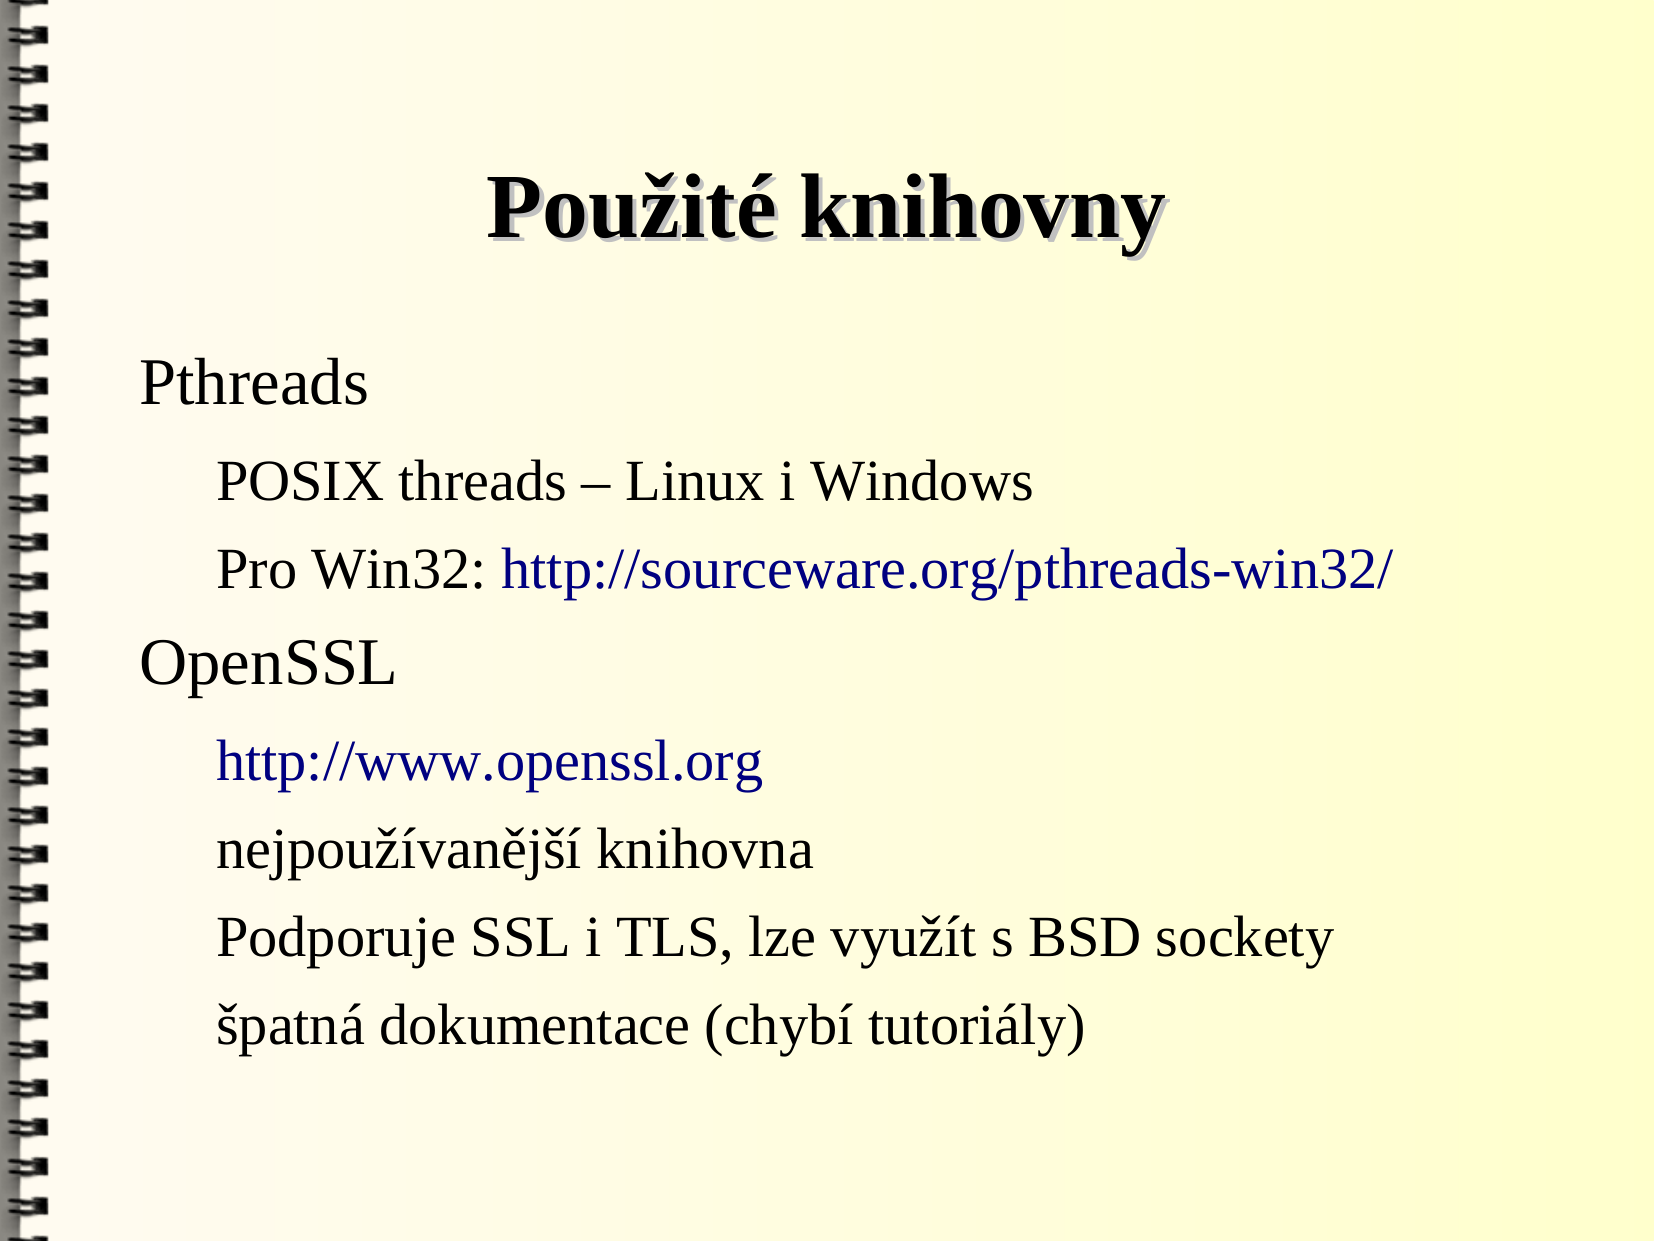

# Použité knihovny
Pthreads
POSIX threads – Linux i Windows
Pro Win32: http://sourceware.org/pthreads-win32/
OpenSSL
http://www.openssl.org
nejpoužívanější knihovna
Podporuje SSL i TLS, lze využít s BSD sockety
špatná dokumentace (chybí tutoriály)